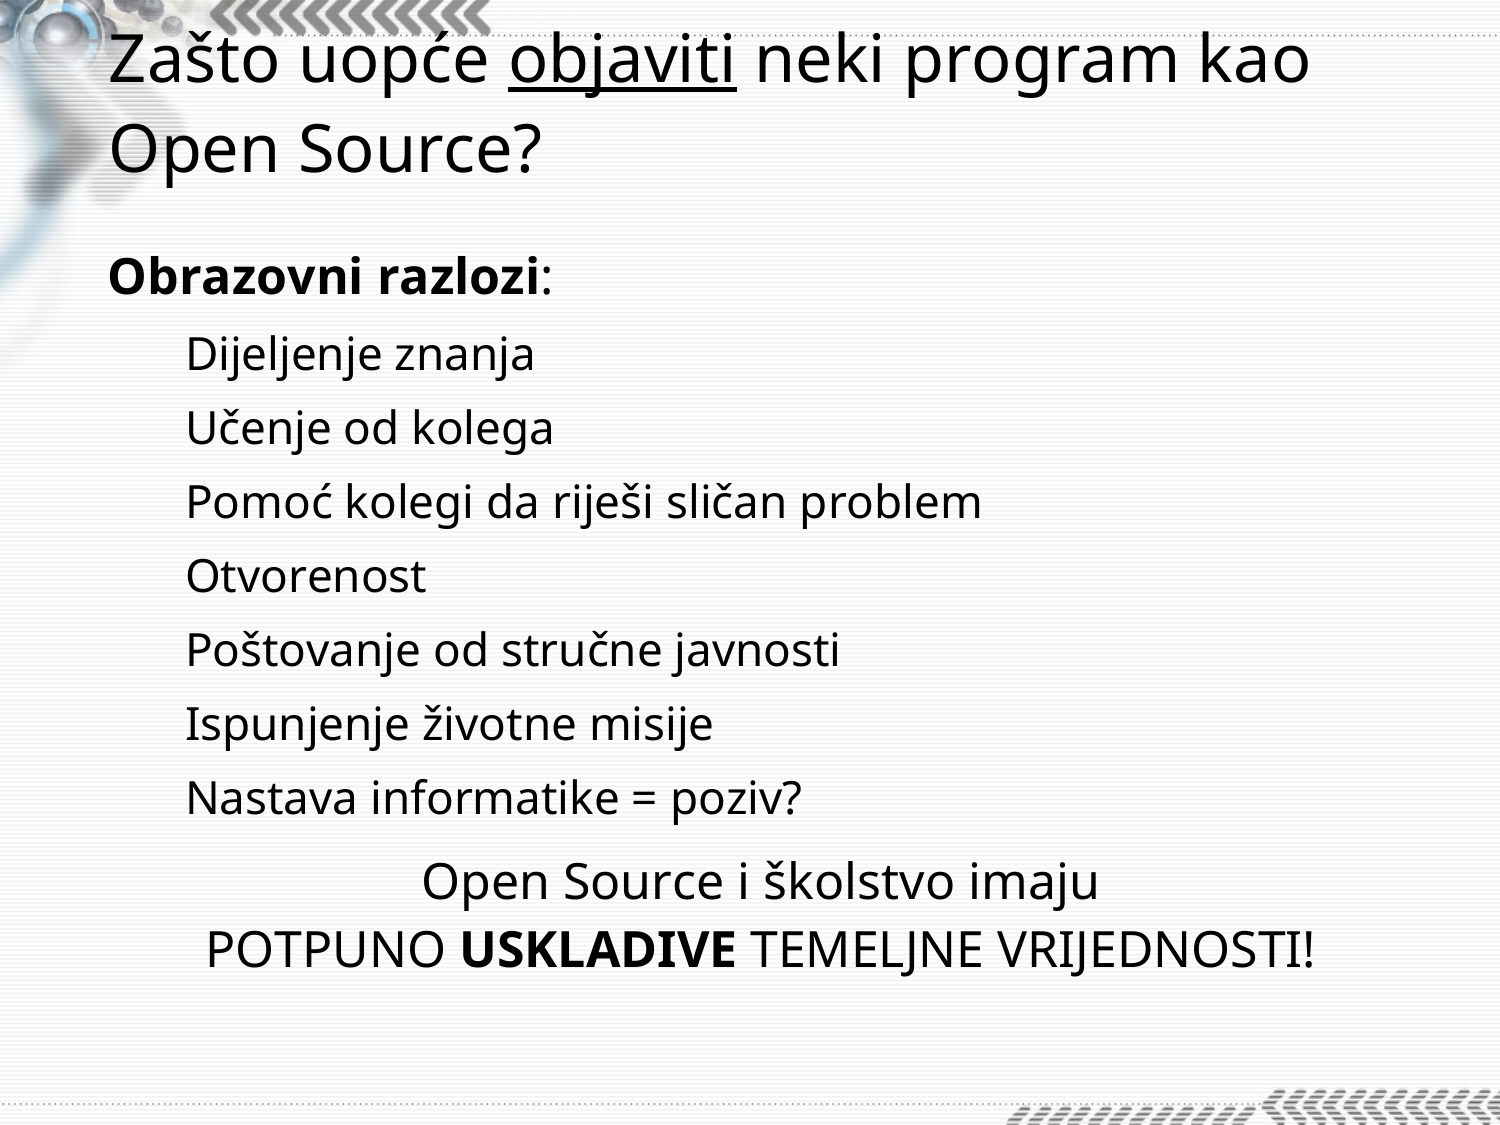

# Zašto uopće objaviti neki program kao Open Source?
Obrazovni razlozi:
Dijeljenje znanja
Učenje od kolega
Pomoć kolegi da riješi sličan problem
Otvorenost
Poštovanje od stručne javnosti
Ispunjenje životne misije
Nastava informatike = poziv?
Open Source i školstvo imaju
POTPUNO USKLADIVE TEMELJNE VRIJEDNOSTI!